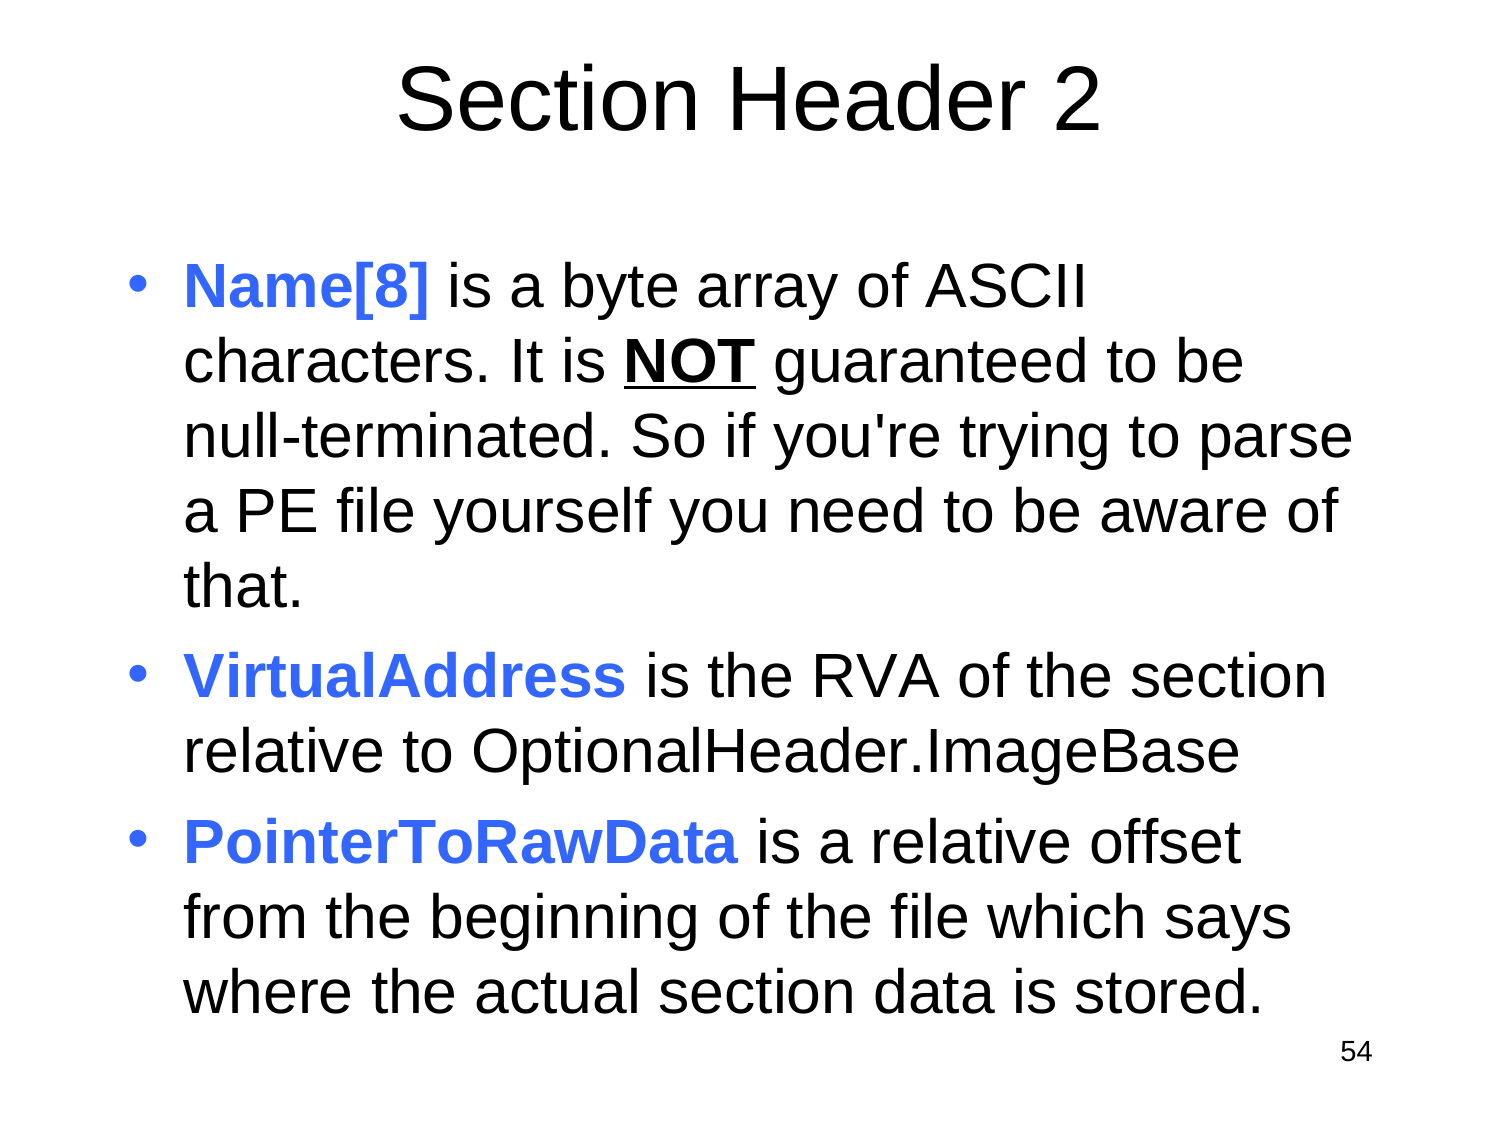

# Section Header 2
Name[8] is a byte array of ASCII characters. It is NOT guaranteed to be null-terminated. So if you're trying to parse a PE file yourself you need to be aware of that.
VirtualAddress is the RVA of the section relative to OptionalHeader.ImageBase
PointerToRawData is a relative offset from the beginning of the file which says where the actual section data is stored.